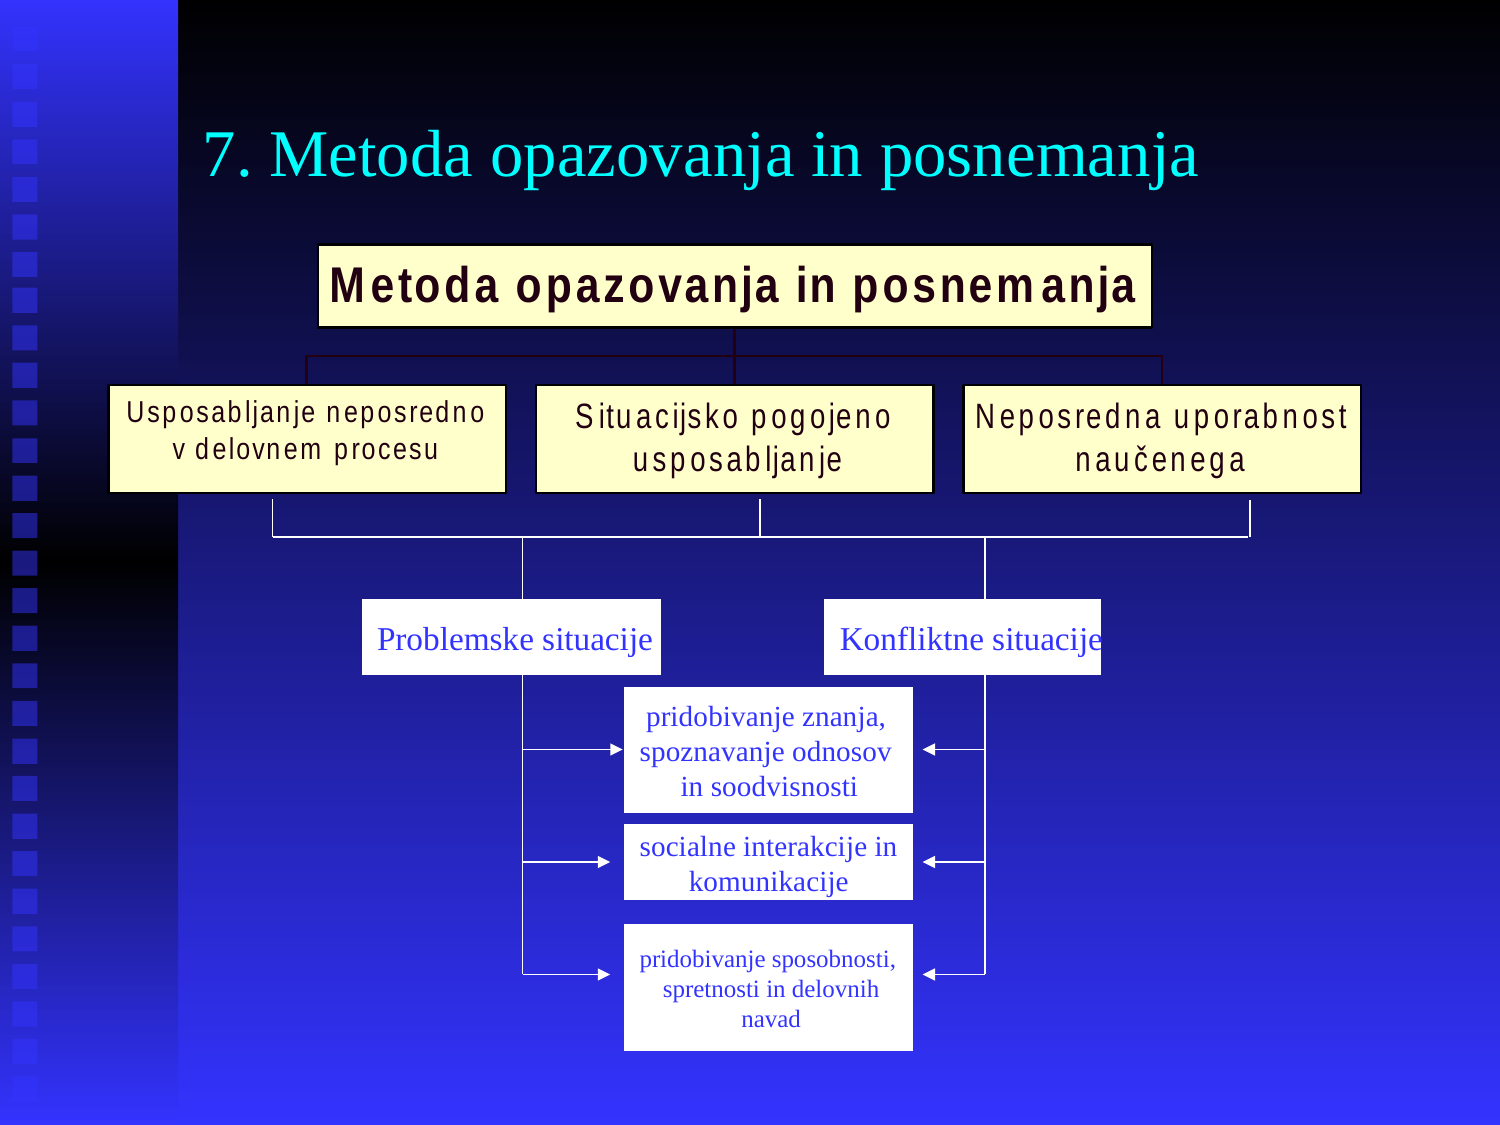

# 7. Metoda opazovanja in posnemanja
Problemske situacije
Konfliktne situacije
pridobivanje znanja,
spoznavanje odnosov
in soodvisnosti
socialne interakcije in
komunikacije
pridobivanje sposobnosti,
spretnosti in delovnih
navad